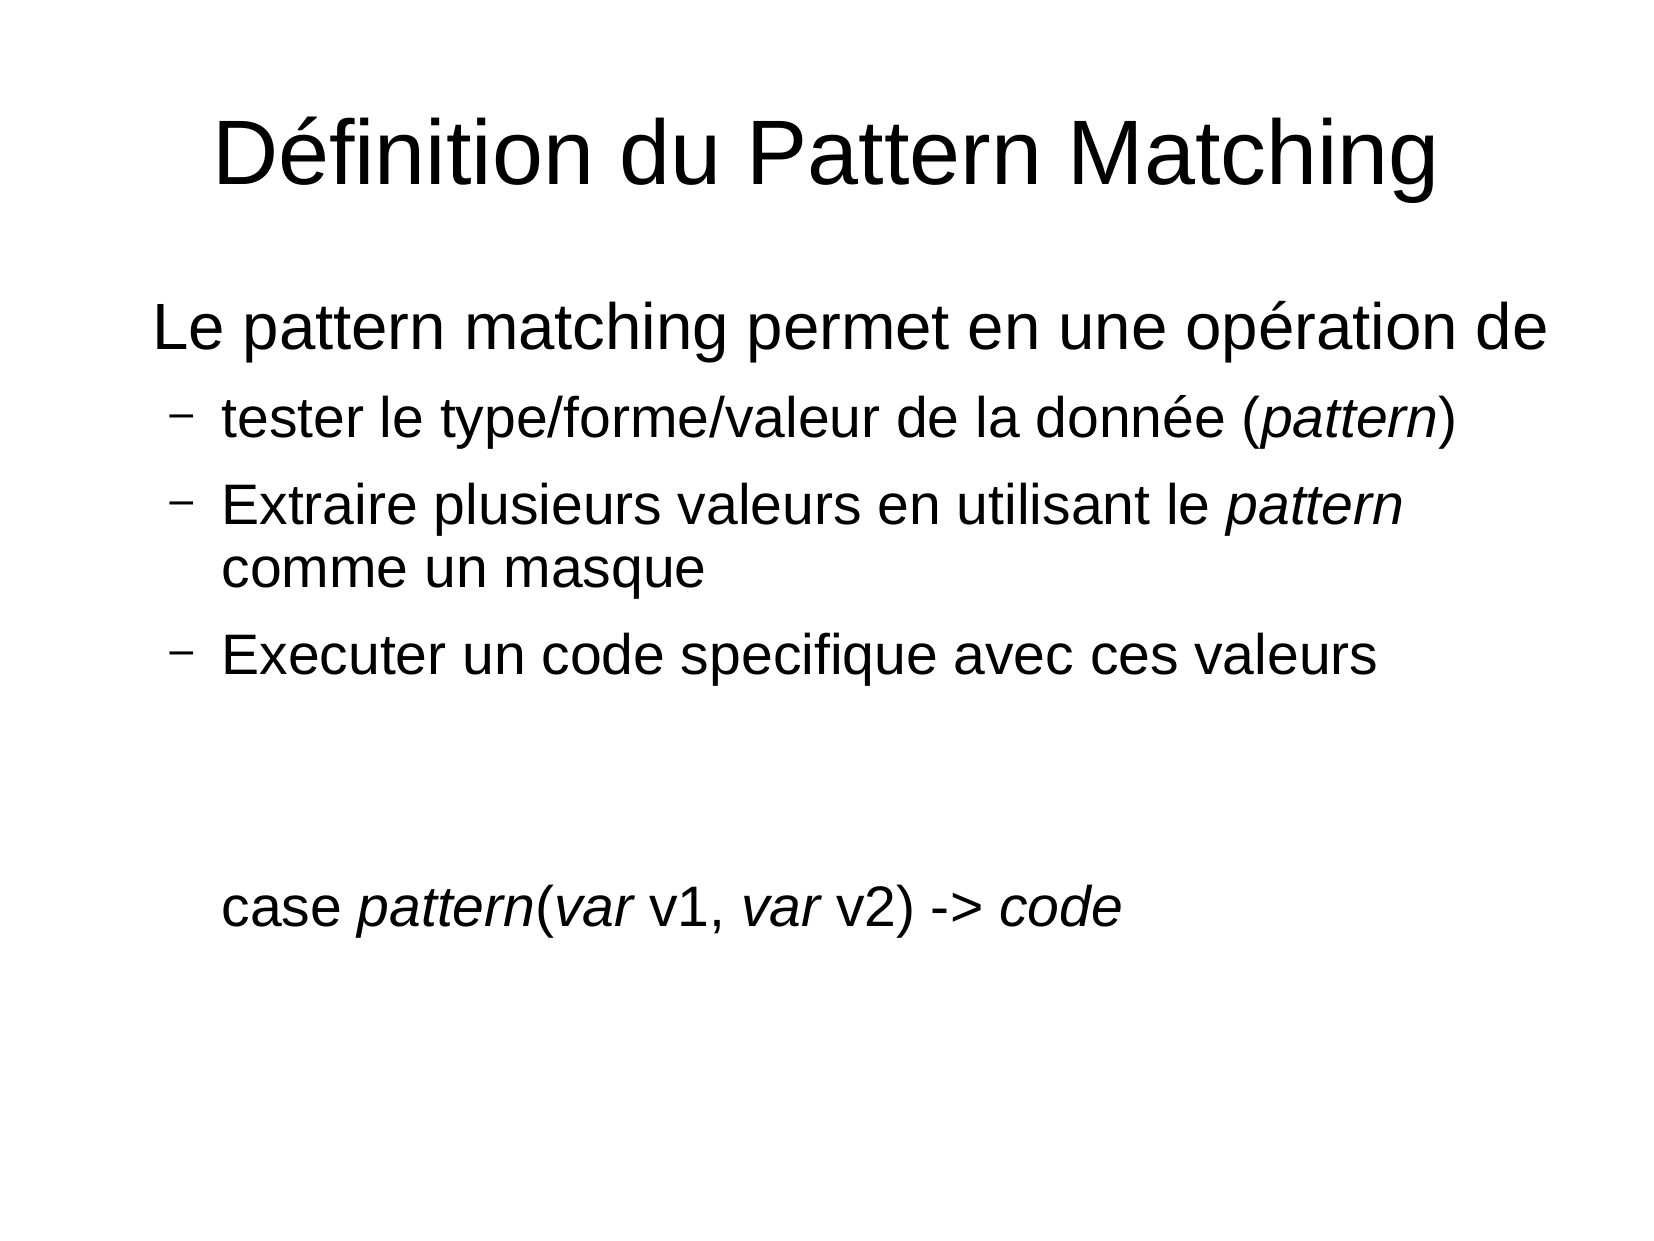

# Définition du Pattern Matching
Le pattern matching permet en une opération de
tester le type/forme/valeur de la donnée (pattern)
Extraire plusieurs valeurs en utilisant le pattern comme un masque
Executer un code specifique avec ces valeurs
case pattern(var v1, var v2) -> code